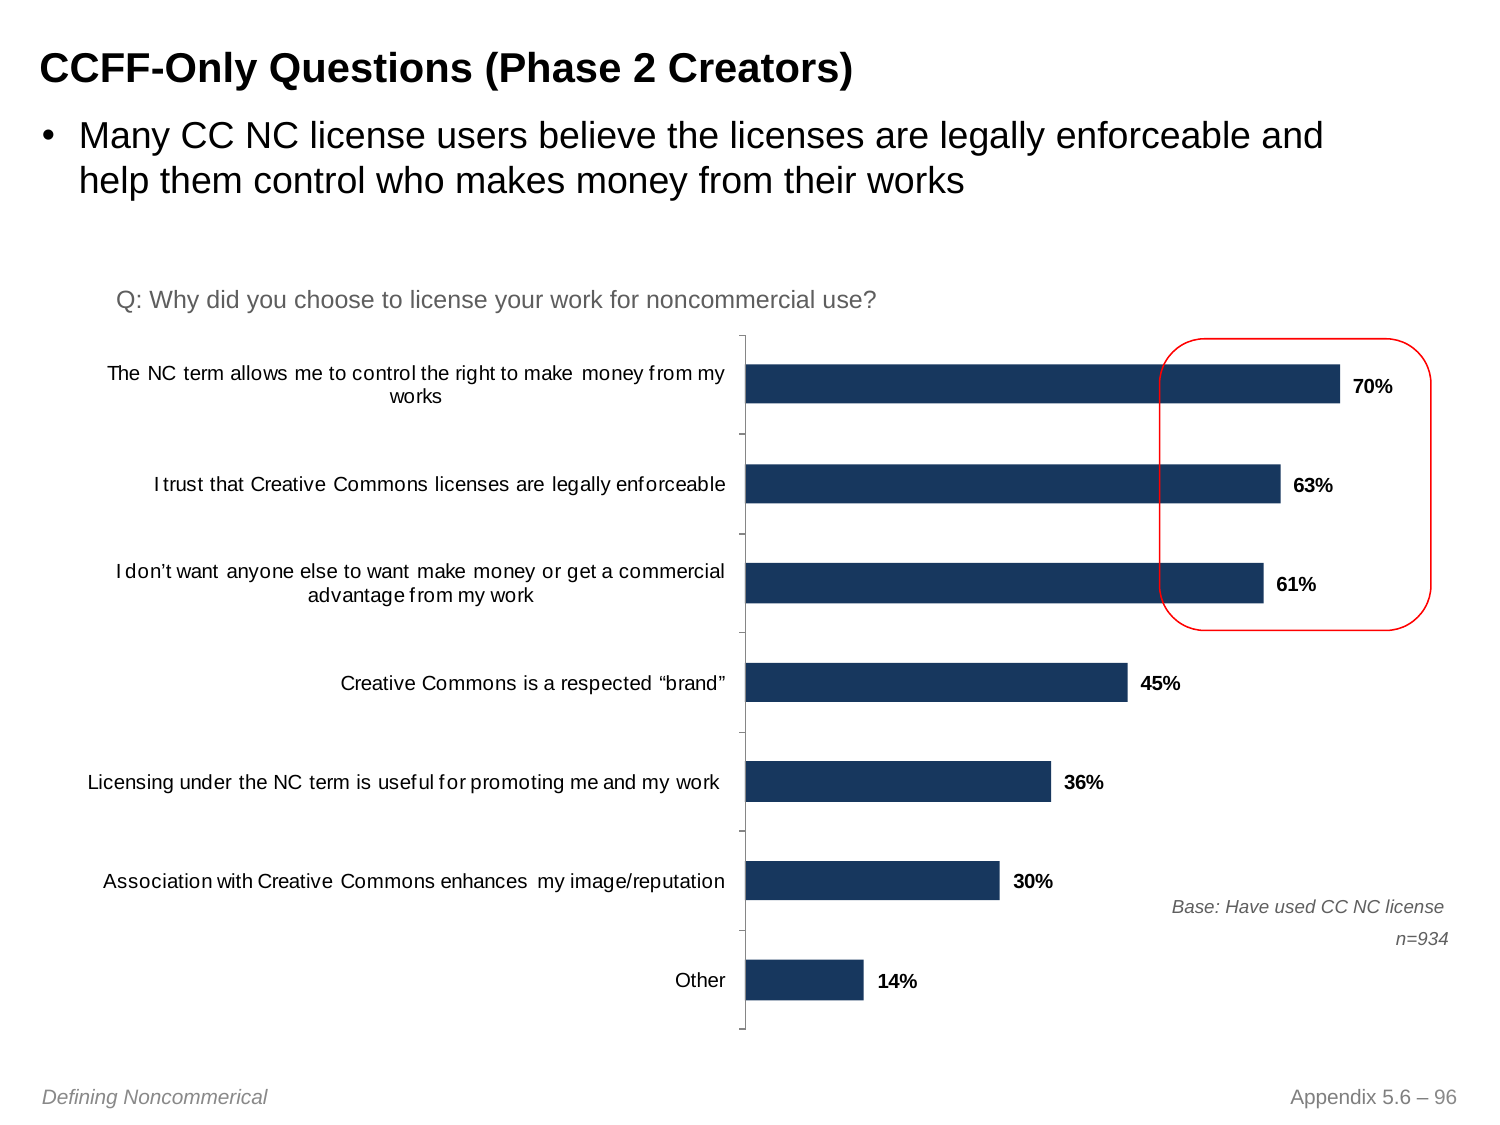

CCFF-Only Questions (Phase 2 Creators)
Many CC NC license users believe the licenses are legally enforceable and help them control who makes money from their works
Q: Why did you choose to license your work for noncommercial use?
Base: Have used CC NC license
n=934
Defining Noncommerical
Appendix 5.6 –